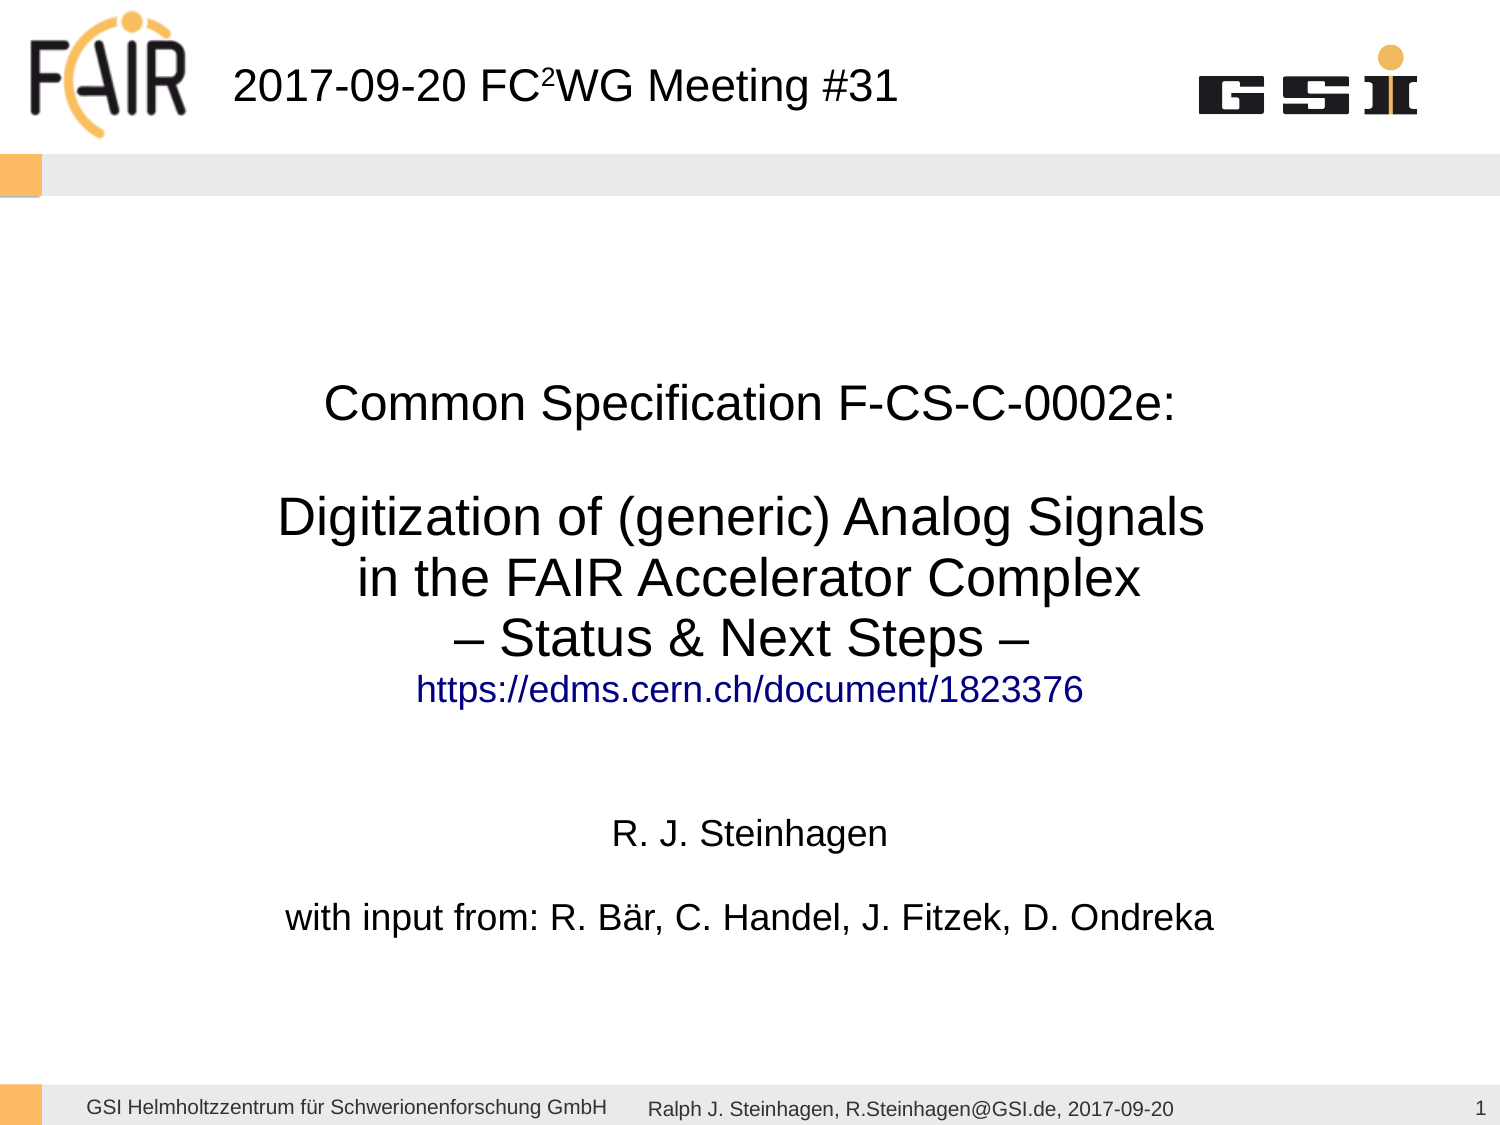

2017-09-20 FC2WG Meeting #31
# Common Specification F-CS-C-0002e:
Digitization of (generic) Analog Signals
in the FAIR Accelerator Complex
– Status & Next Steps –
https://edms.cern.ch/document/1823376
R. J. Steinhagen
with input from: R. Bär, C. Handel, J. Fitzek, D. Ondreka